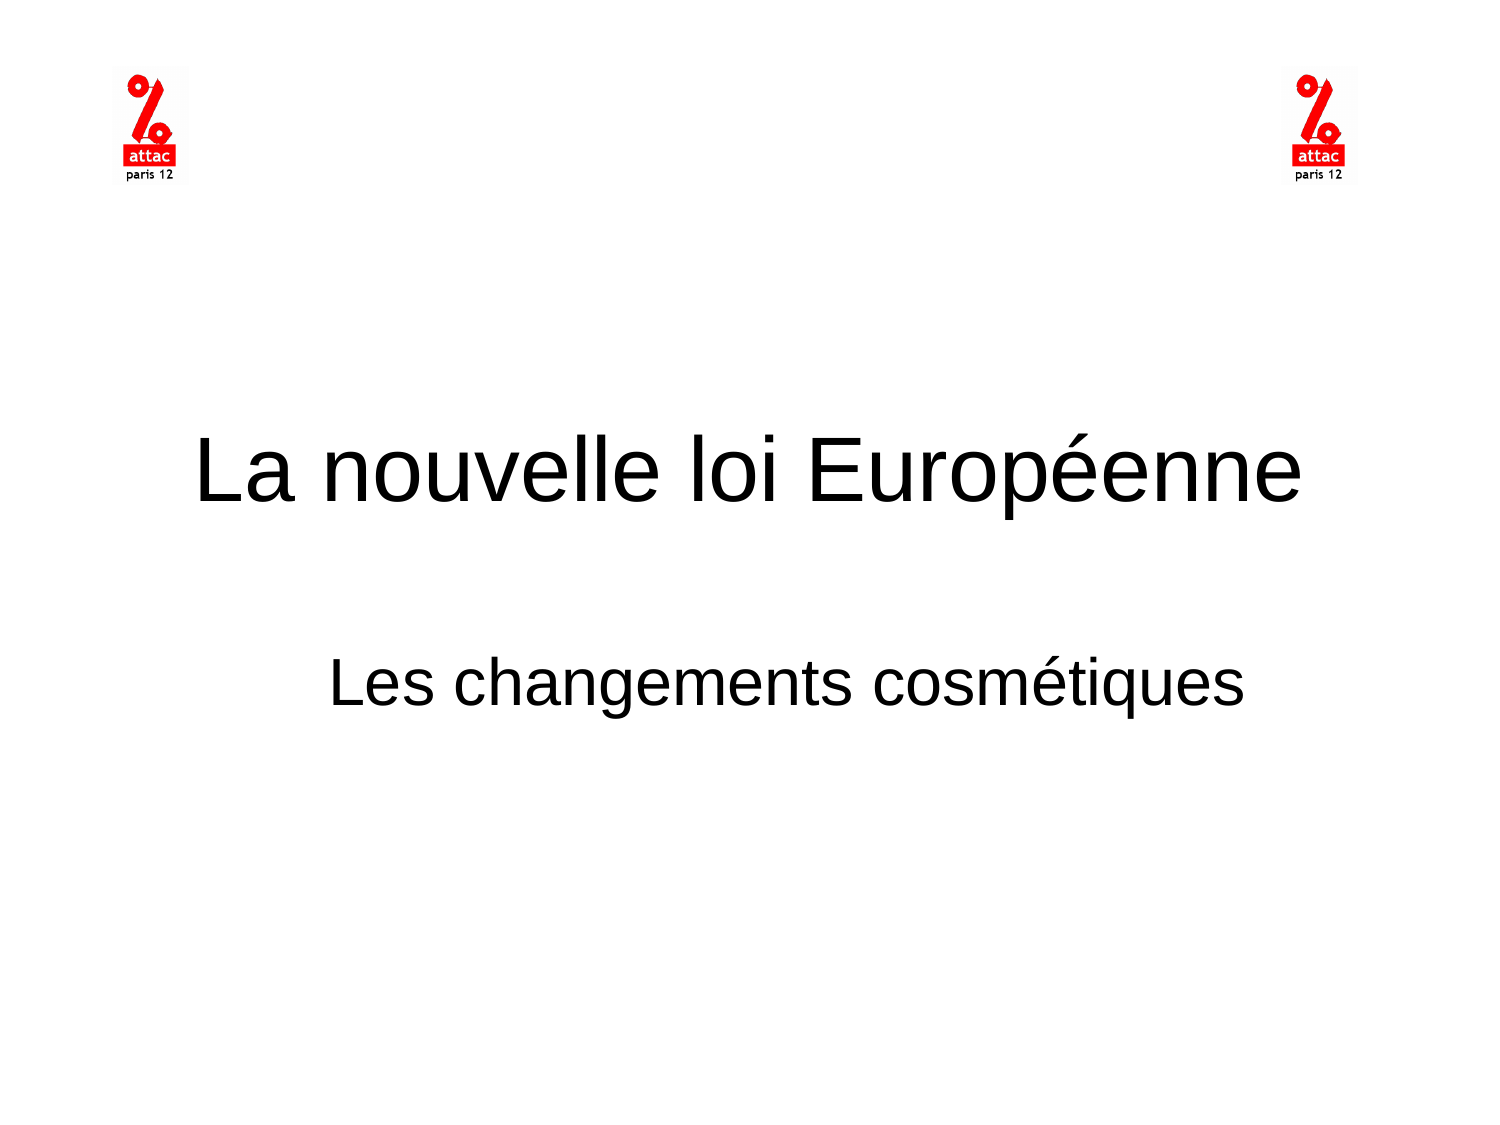

# La nouvelle loi Européenne
Les changements cosmétiques